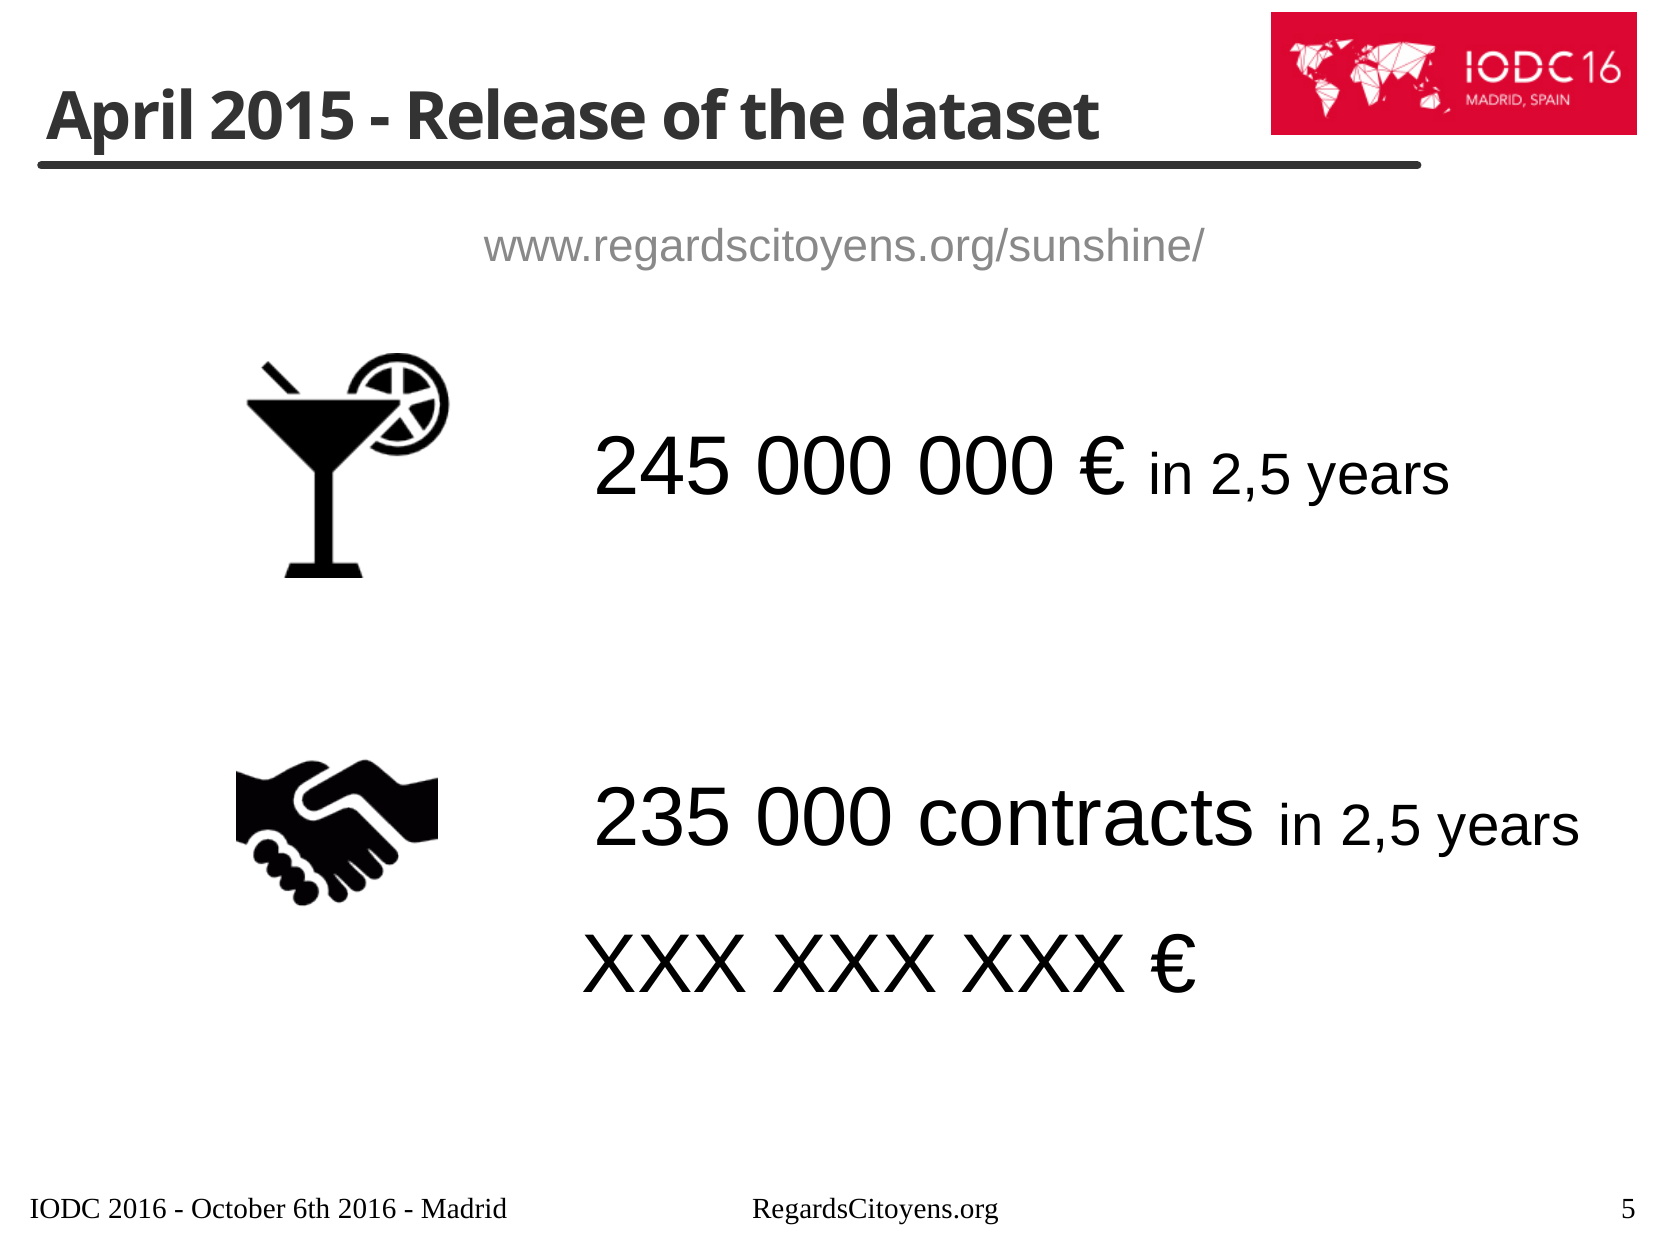

# April 2015 - Release of the dataset
www.regardscitoyens.org/sunshine/
245 000 000 € in 2,5 years
235 000 contracts in 2,5 years
XXX XXX XXX €
IODC 2016 - October 6th 2016 - Madrid
RegardsCitoyens.org
5